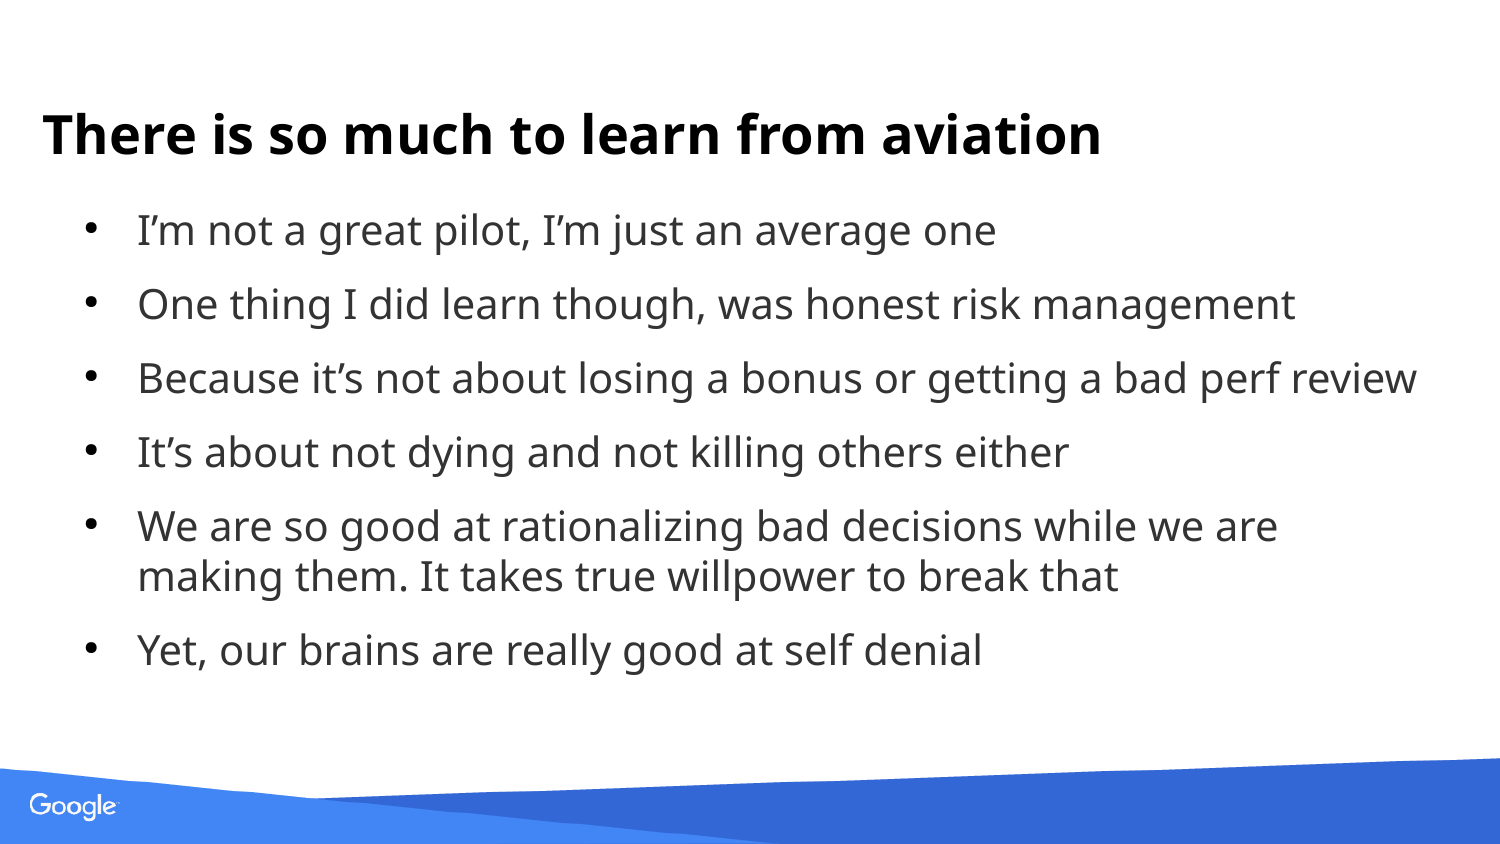

There is so much to learn from aviation
# I’m not a great pilot, I’m just an average one
One thing I did learn though, was honest risk management
Because it’s not about losing a bonus or getting a bad perf review
It’s about not dying and not killing others either
We are so good at rationalizing bad decisions while we are making them. It takes true willpower to break that
Yet, our brains are really good at self denial